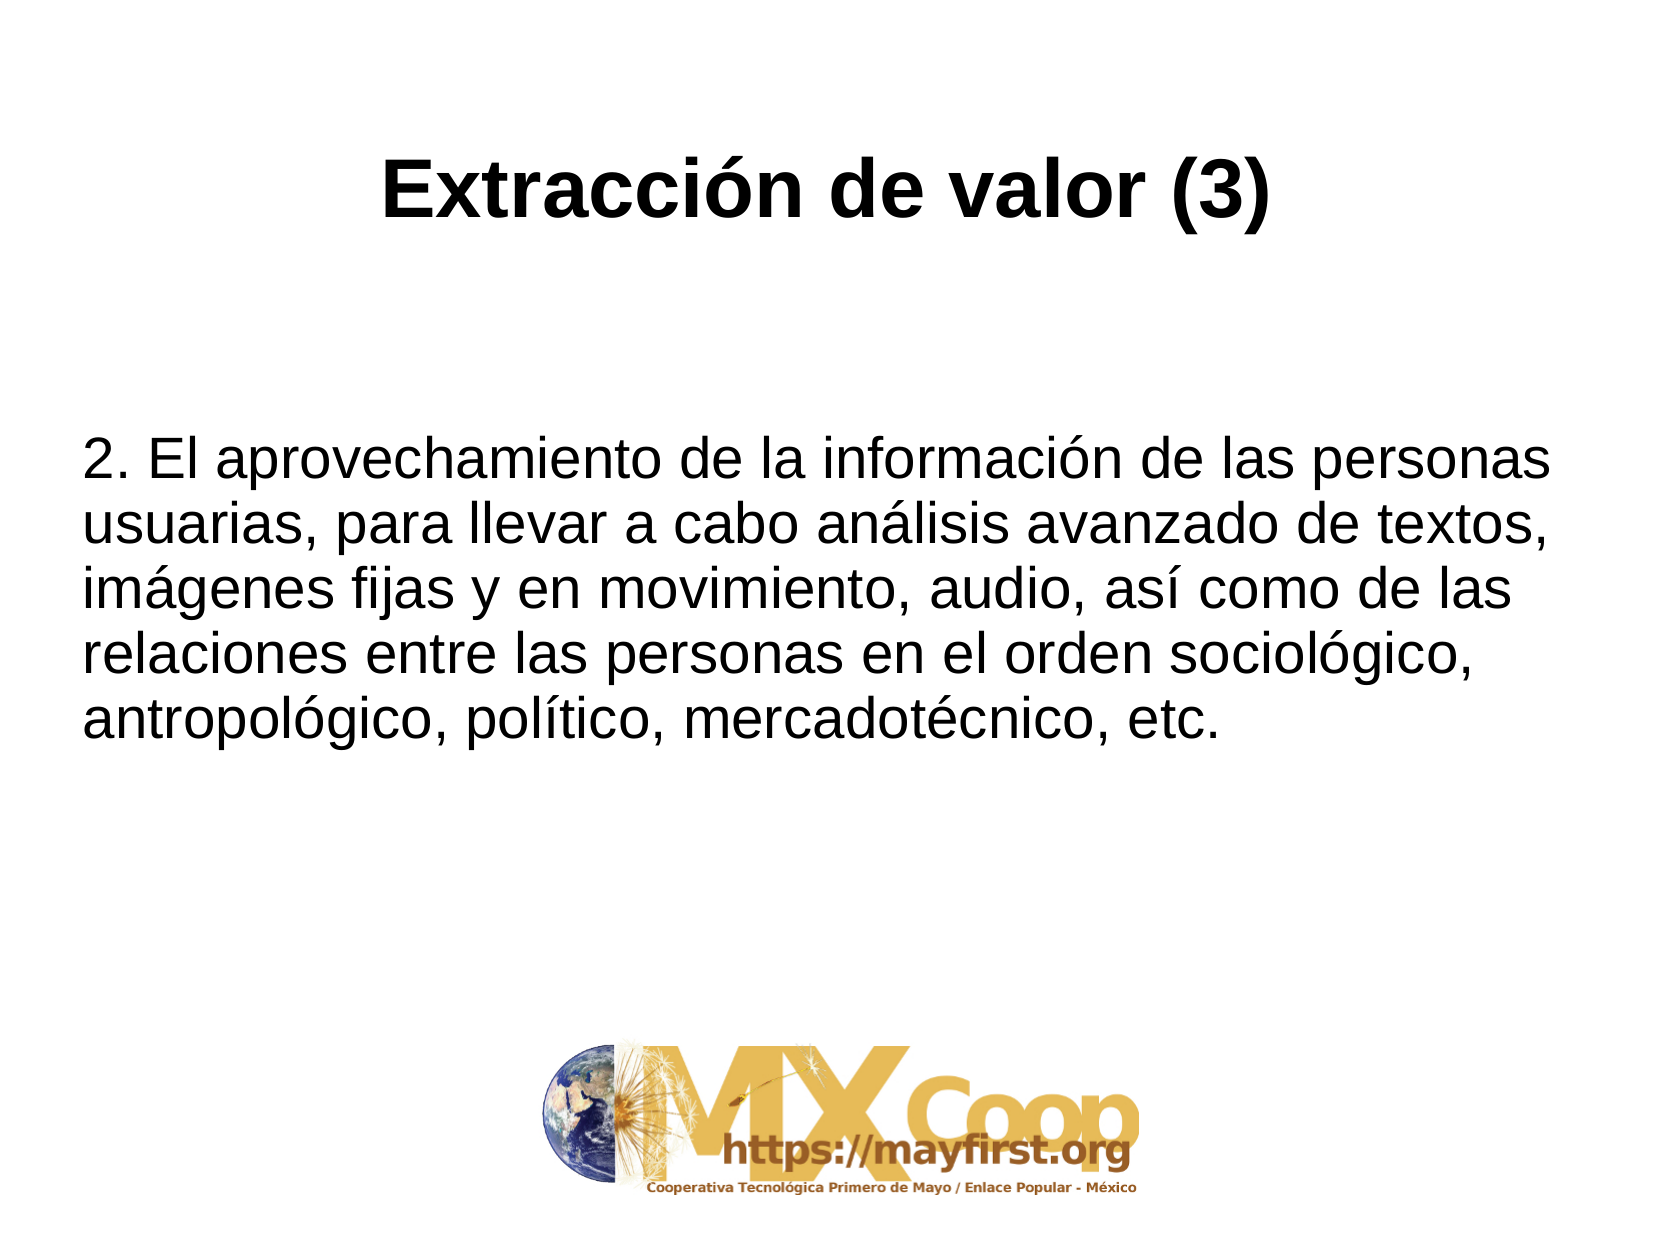

# Extracción de valor (3)
2. El aprovechamiento de la información de las personas usuarias, para llevar a cabo análisis avanzado de textos, imágenes fijas y en movimiento, audio, así como de las relaciones entre las personas en el orden sociológico, antropológico, político, mercadotécnico, etc.